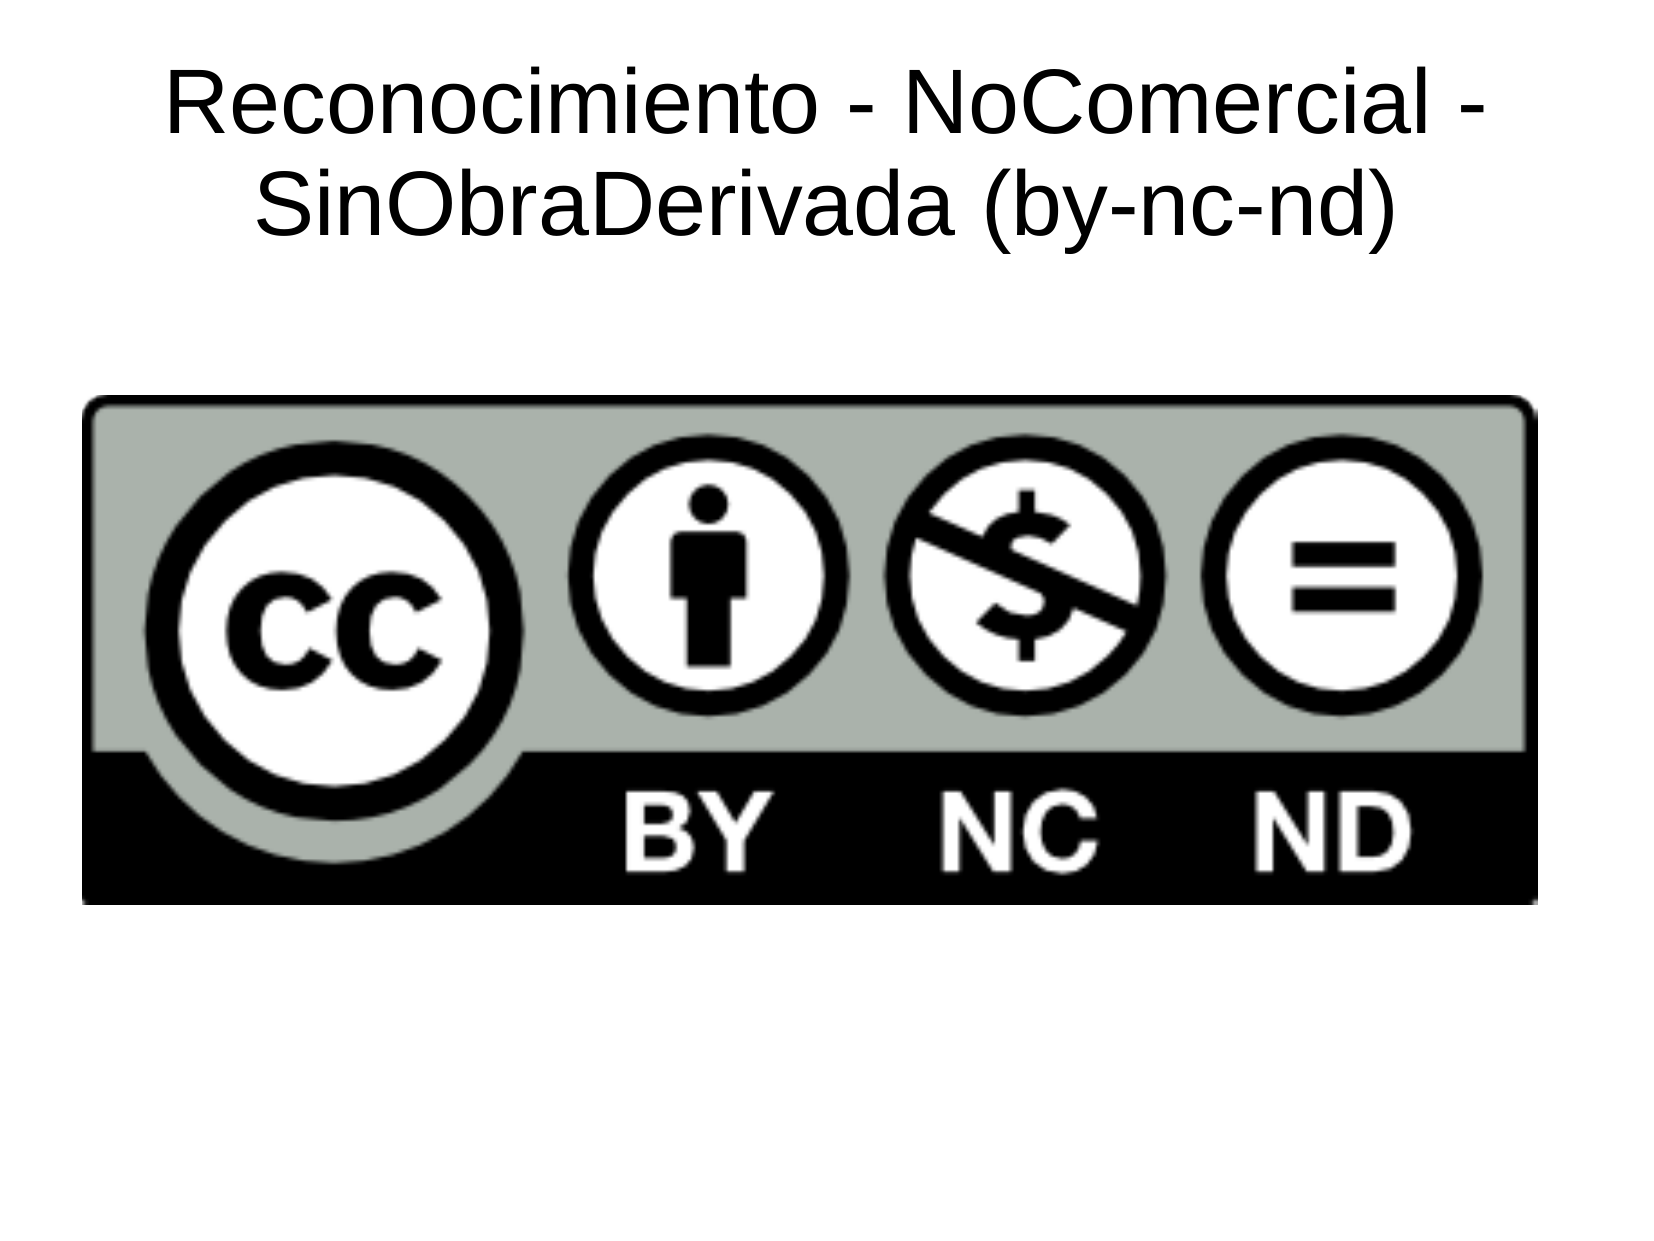

# Reconocimiento - NoComercial - SinObraDerivada (by-nc-nd)